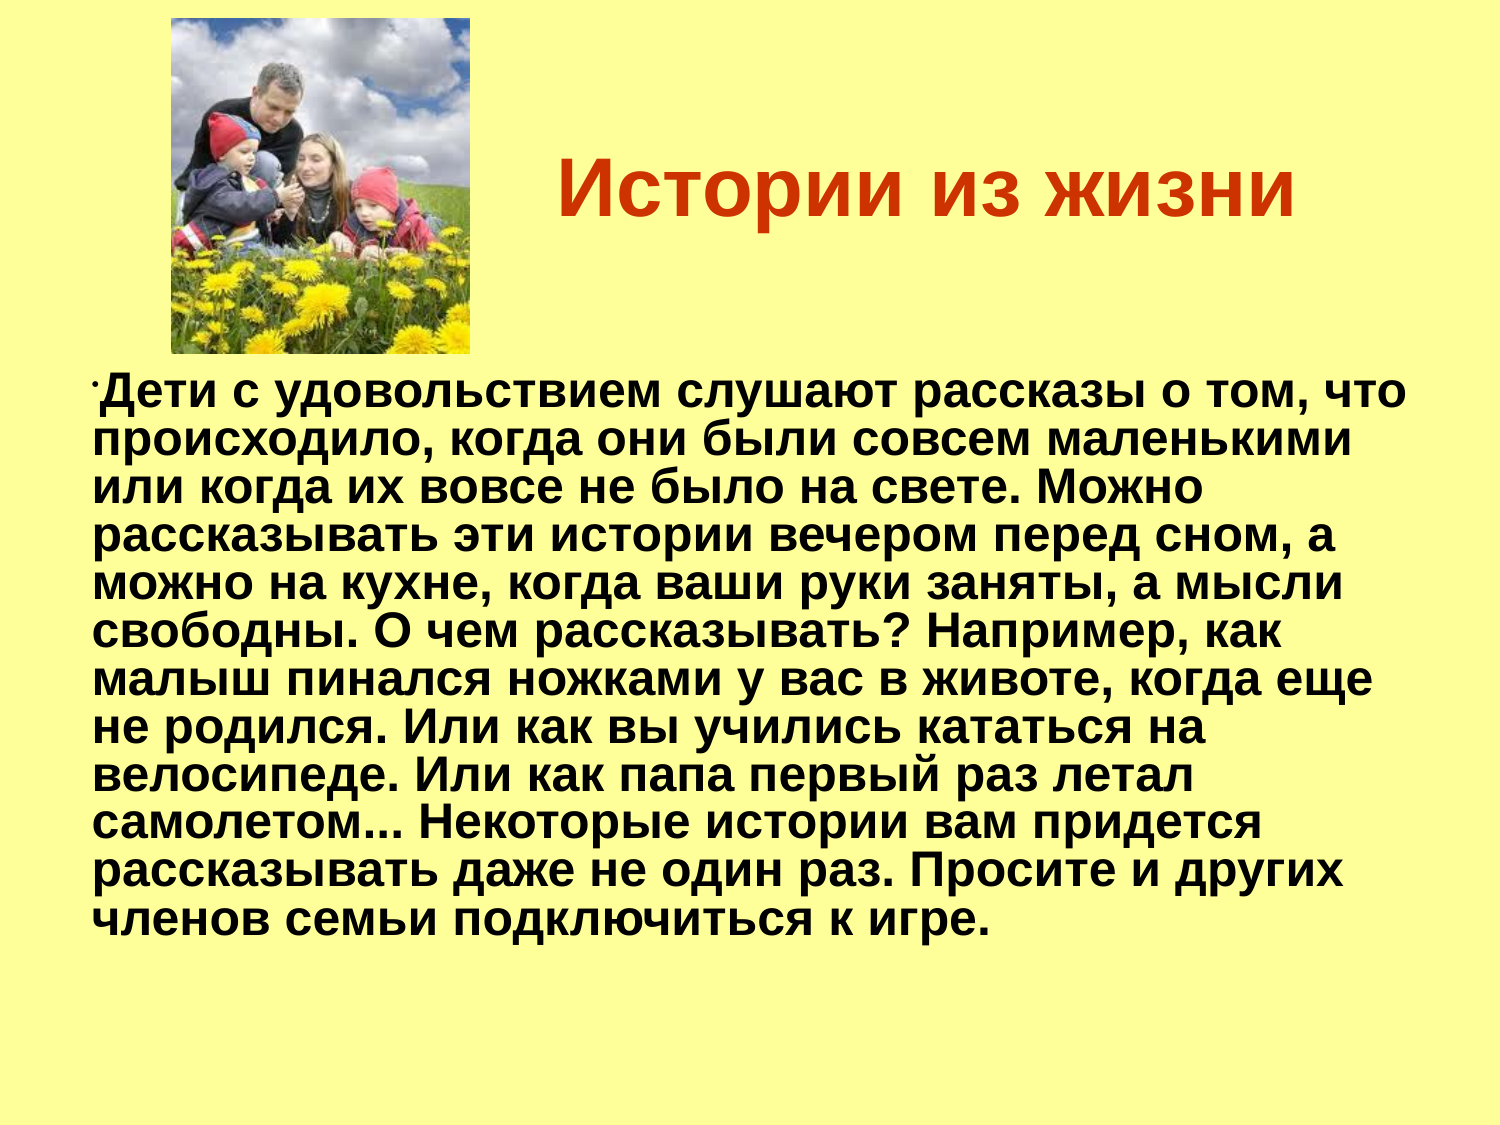

# Истории из жизни
Дети с удовольствием слушают рассказы о том, что происходило, когда они были совсем маленькими или когда их вовсе не было на свете. Можно рассказывать эти истории вечером перед сном, а можно на кухне, когда ваши руки заняты, а мысли свободны. О чем рассказывать? Например, как малыш пинался ножками у вас в животе, когда еще не родился. Или как вы учились кататься на велосипеде. Или как папа первый раз летал самолетом... Некоторые истории вам придется рассказывать даже не один раз. Просите и других членов семьи подключиться к игре.